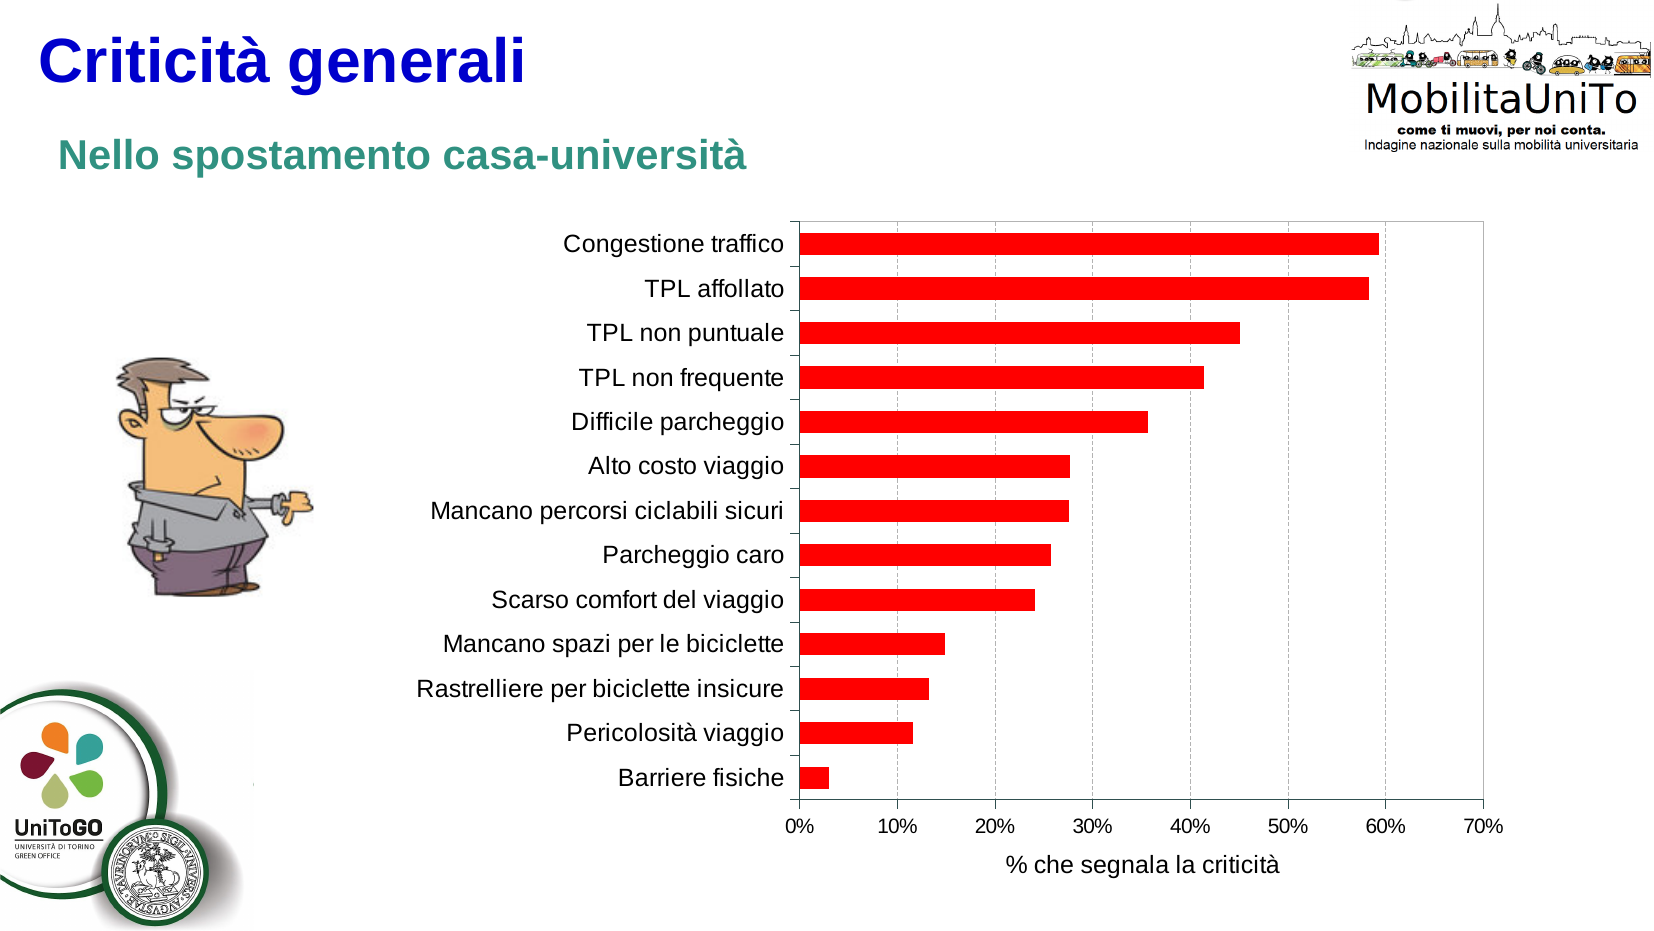

Criticità generali
Nello spostamento casa-università
### Chart
| Category | Colonna J |
|---|---|
| Barriere fisiche | 0.0299819074696305 |
| Pericolosità viaggio | 0.115878349271991 |
| Rastrelliere per biciclette insicure | 0.132247781511157 |
| Mancano spazi per le biciclette | 0.148531058843801 |
| Scarso comfort del viaggio | 0.241233738261394 |
| Parcheggio caro | 0.25717239596795 |
| Mancano percorsi ciclabili sicuri | 0.275178771431034 |
| Alto costo viaggio | 0.276729559748428 |
| Difficile parcheggio | 0.356336693374687 |
| TPL non frequente | 0.414060480744378 |
| TPL non puntuale | 0.450676316016199 |
| TPL affollato | 0.58240716808822 |
| Congestione traffico | 0.592831911777375 |